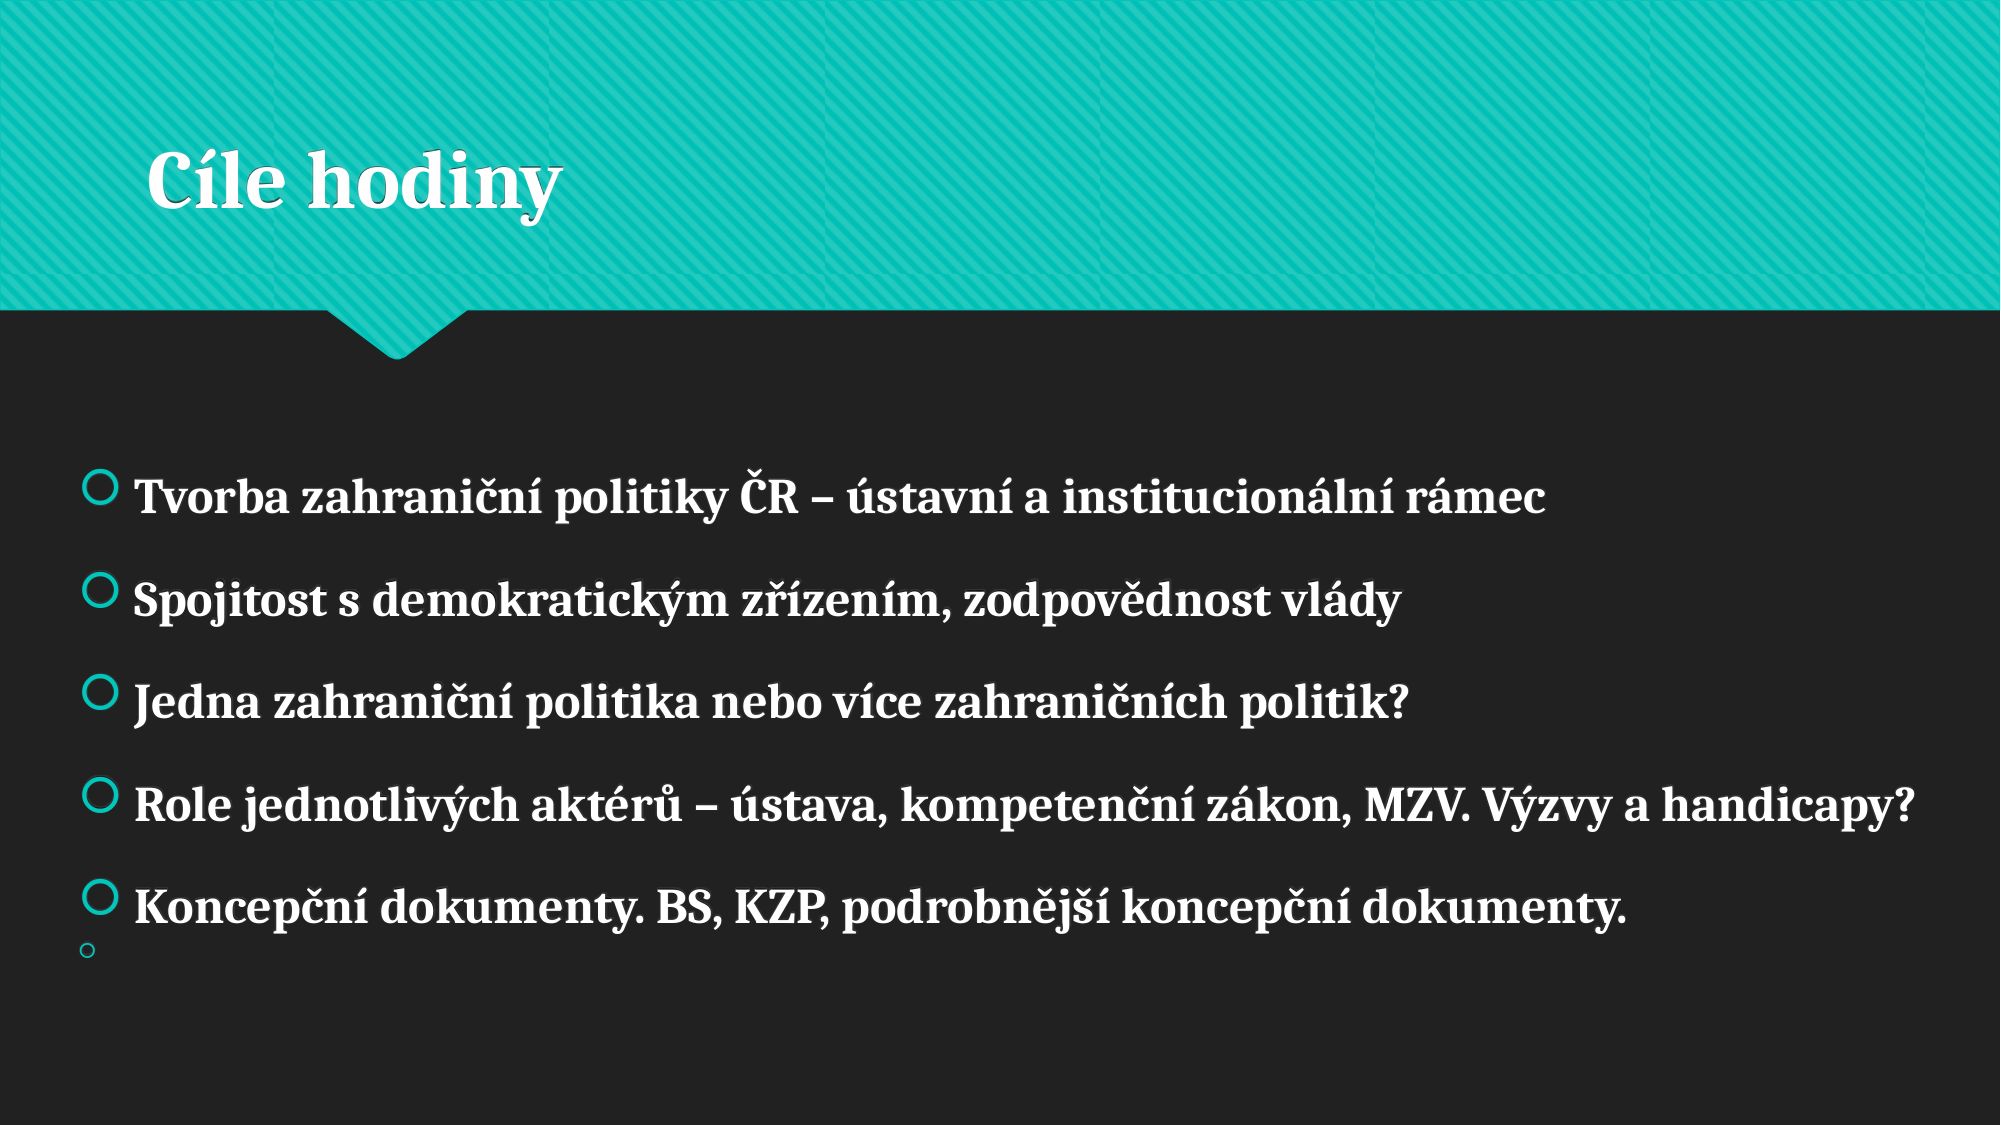

# Cíle hodiny
Tvorba zahraniční politiky ČR – ústavní a institucionální rámec
Spojitost s demokratickým zřízením, zodpovědnost vlády
Jedna zahraniční politika nebo více zahraničních politik?
Role jednotlivých aktérů – ústava, kompetenční zákon, MZV. Výzvy a handicapy?
Koncepční dokumenty. BS, KZP, podrobnější koncepční dokumenty.